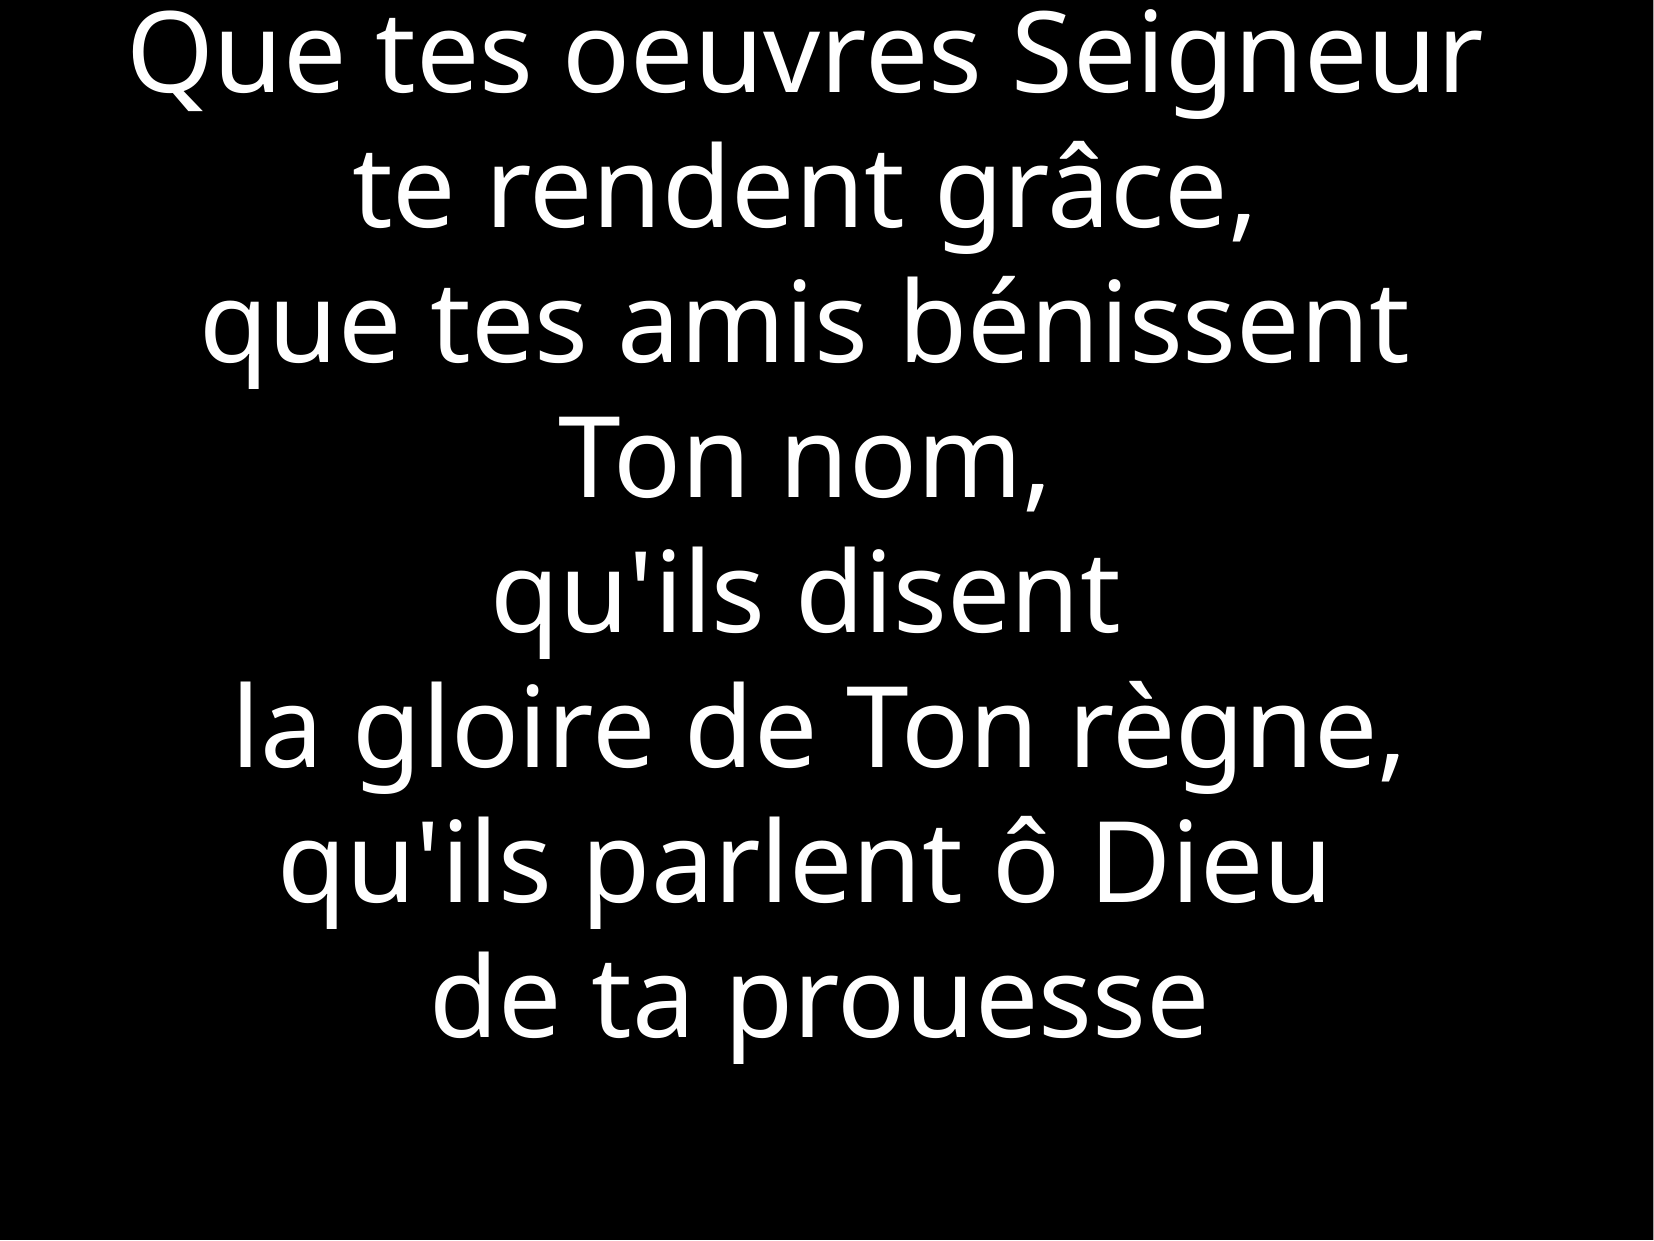

# Que tes oeuvres Seigneur te rendent grâce, que tes amis bénissent Ton nom, qu'ils disent la gloire de Ton règne, qu'ils parlent ô Dieu de ta prouesse